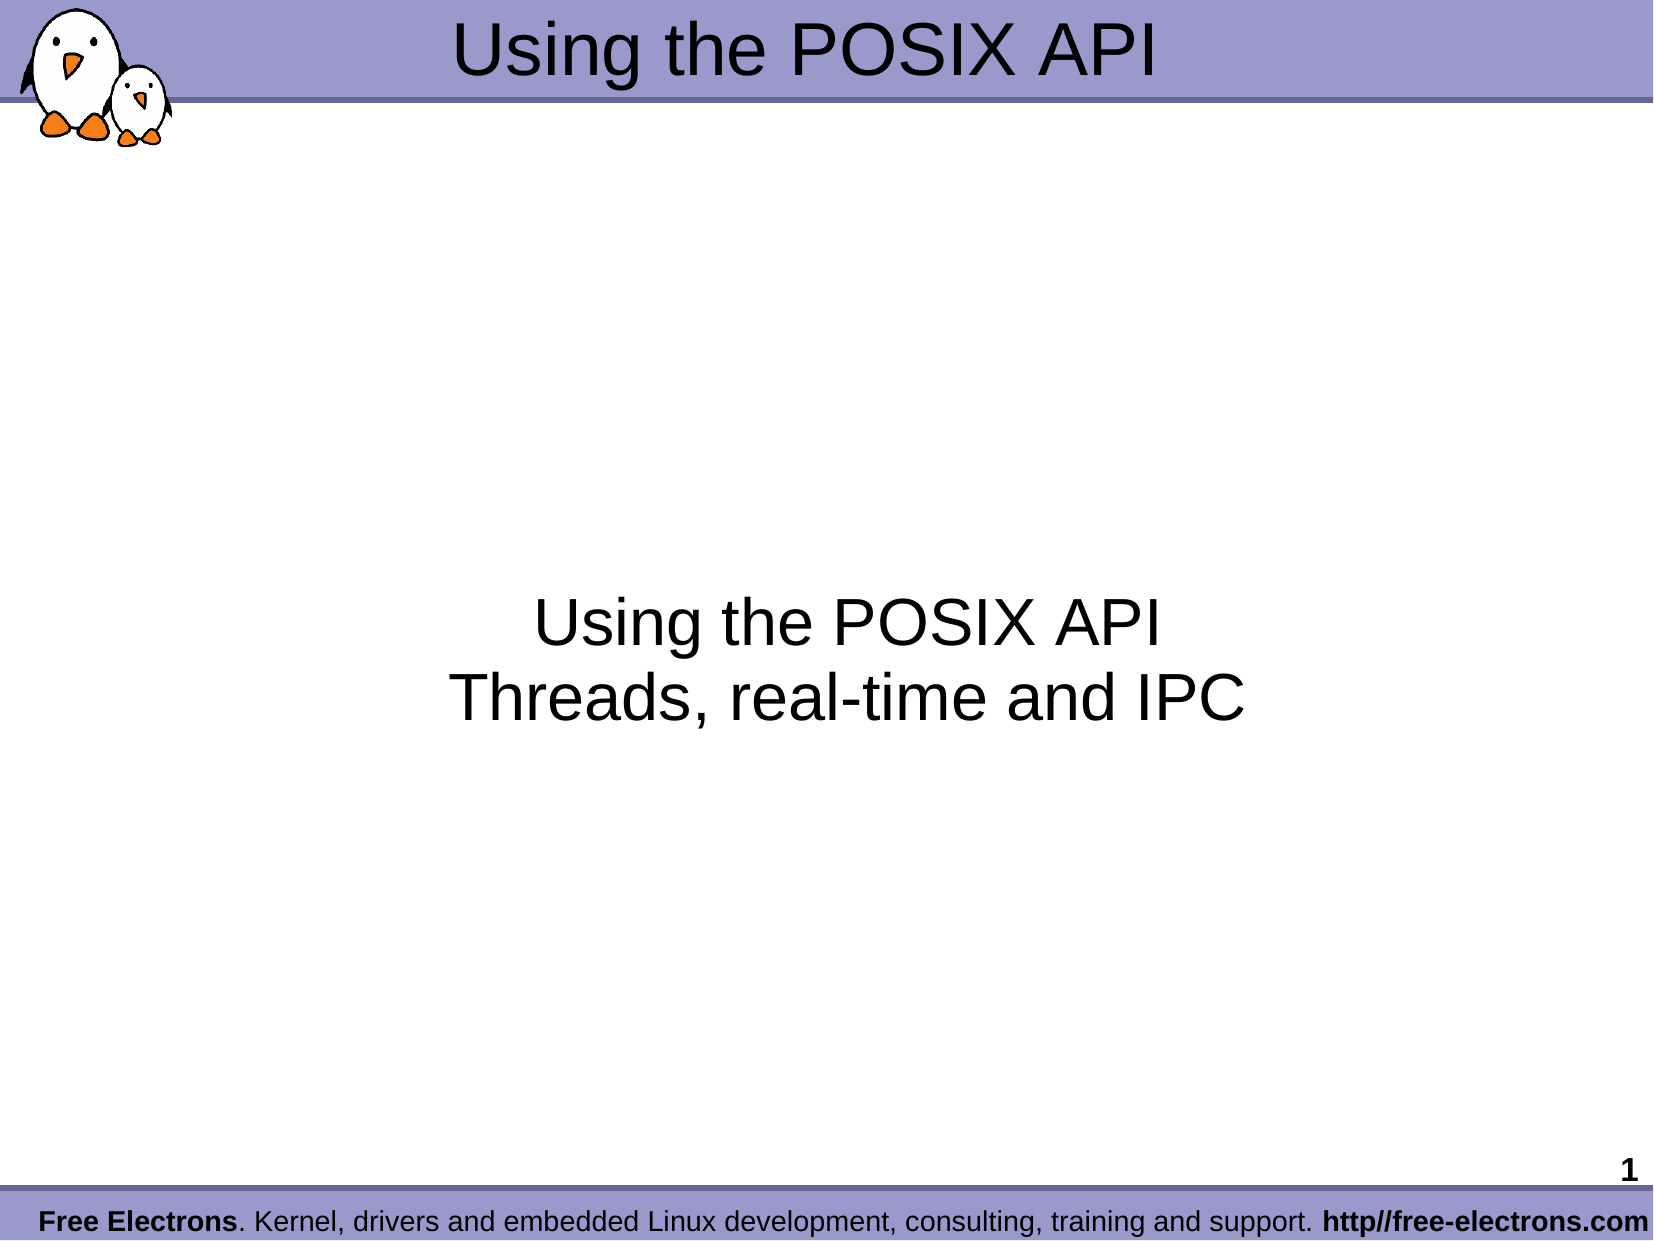

# Using the POSIX API
Using the POSIX API
Threads, real-time and IPC